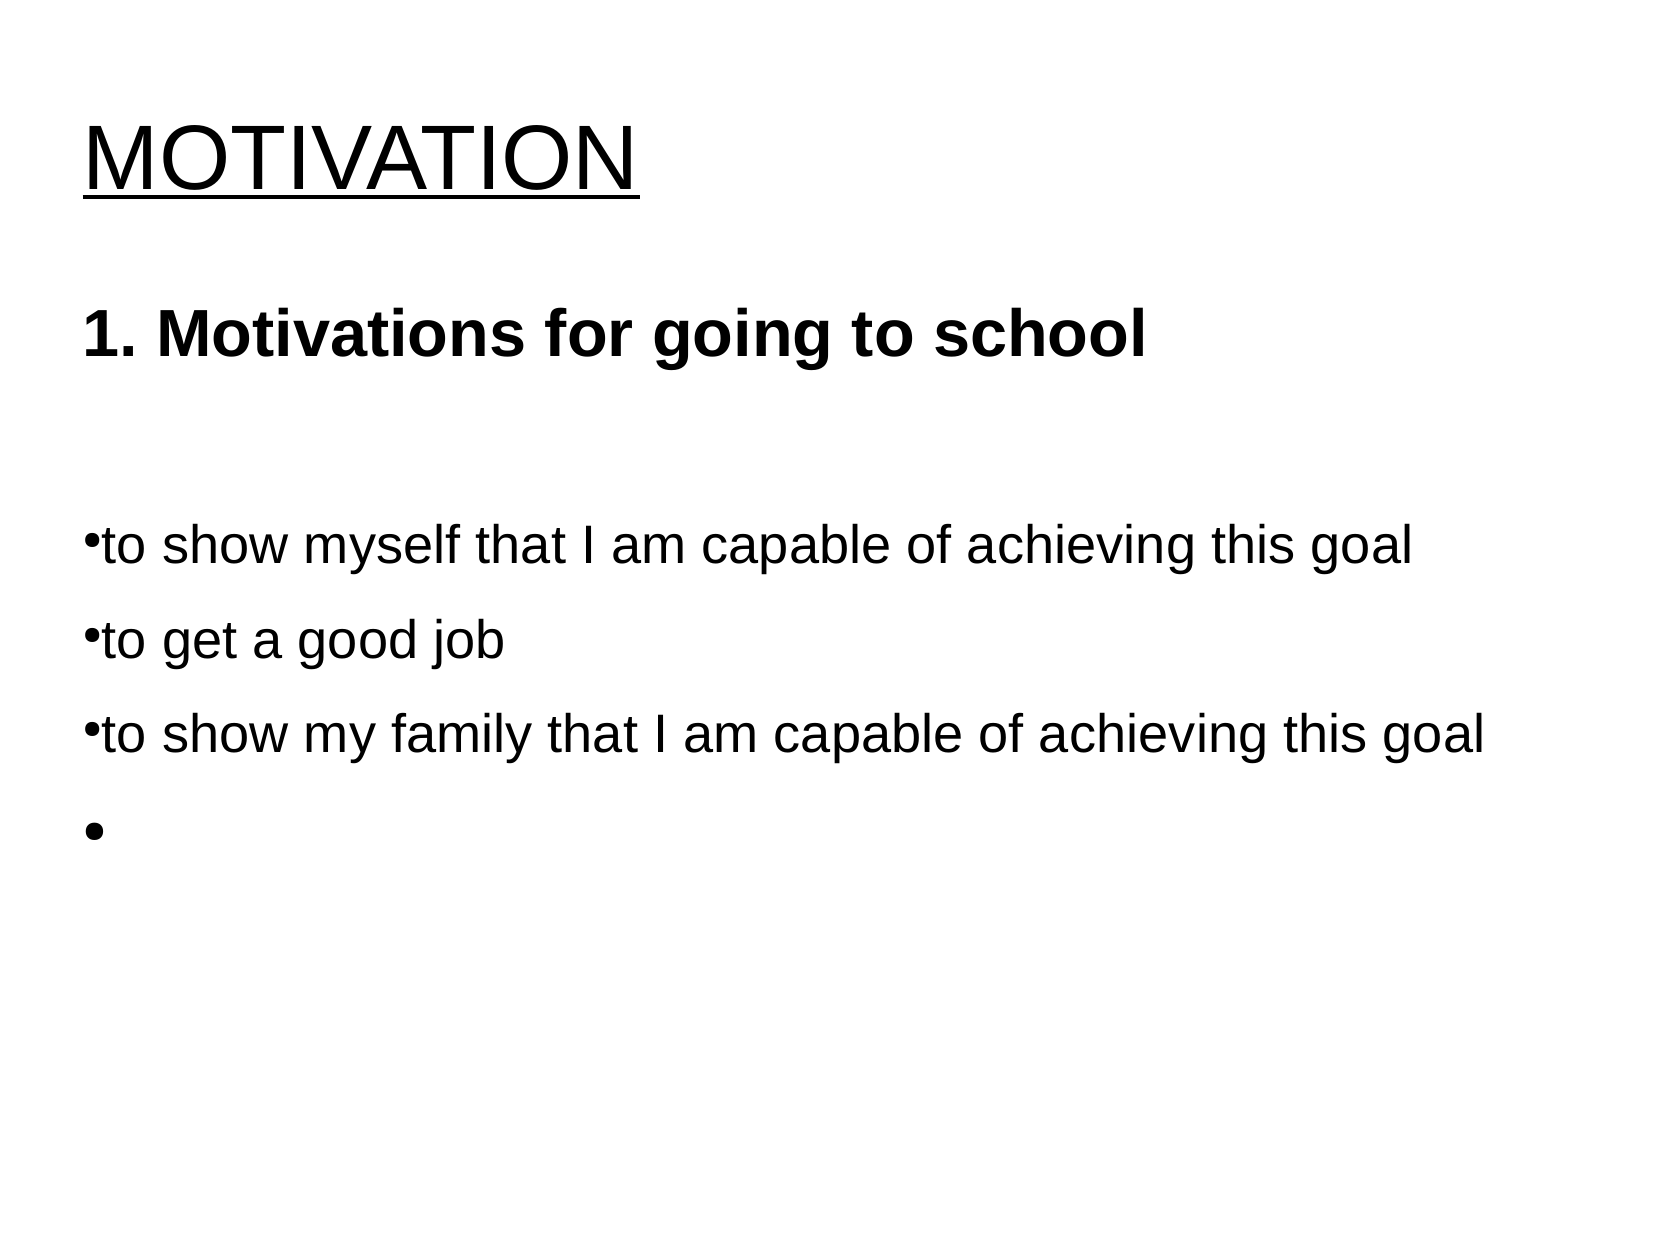

# MOTIVATION
1. Motivations for going to school
to show myself that I am capable of achieving this goal
to get a good job
to show my family that I am capable of achieving this goal